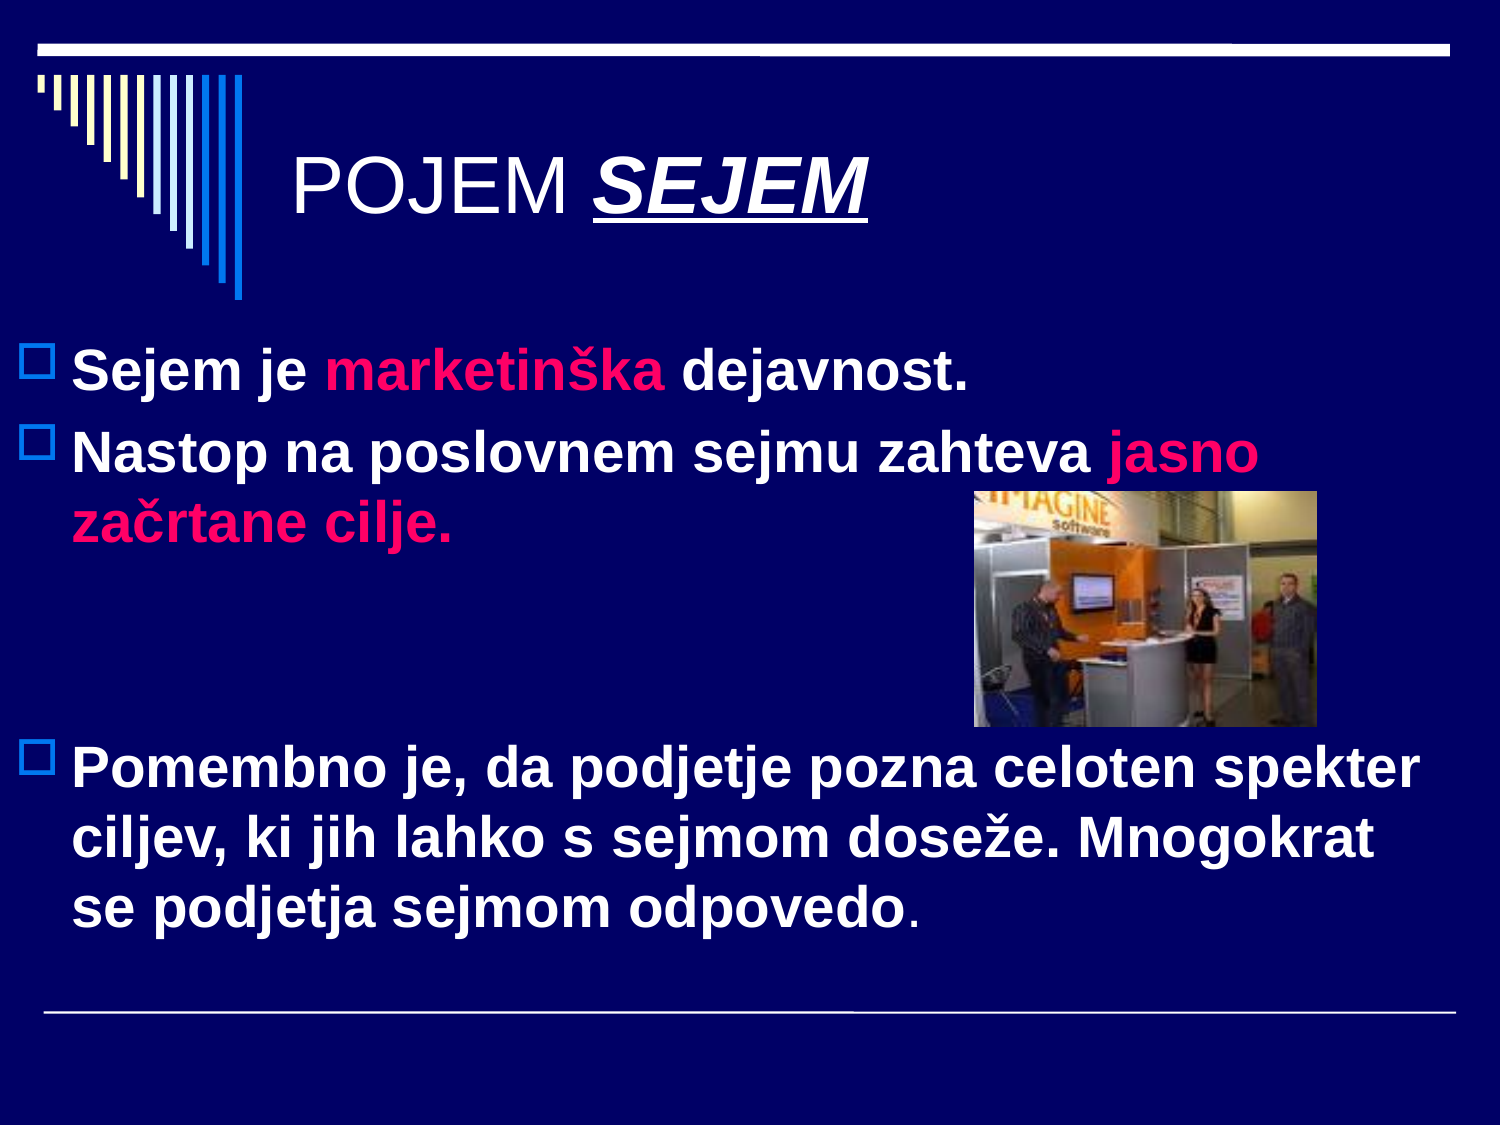

# POJEM SEJEM
Sejem je marketinška dejavnost.
Nastop na poslovnem sejmu zahteva jasno začrtane cilje.
Pomembno je, da podjetje pozna celoten spekter ciljev, ki jih lahko s sejmom doseže. Mnogokrat se podjetja sejmom odpovedo.